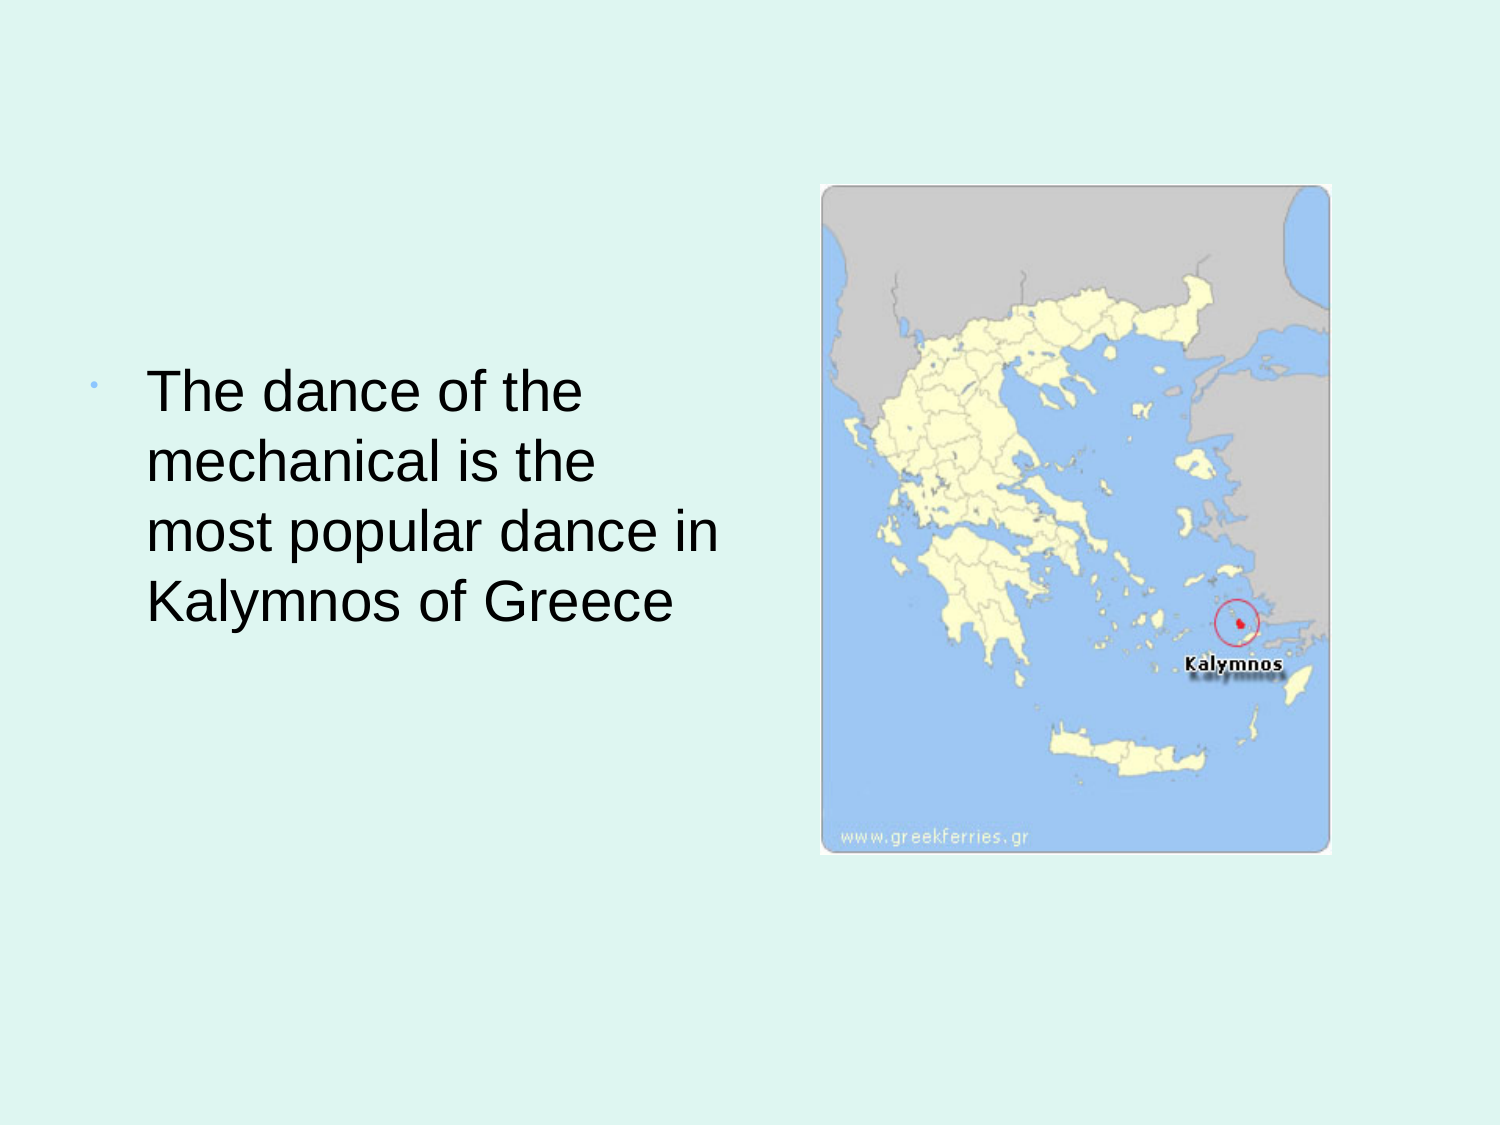

#
The dance of the mechanical is the most popular dance in Kalymnos of Greece